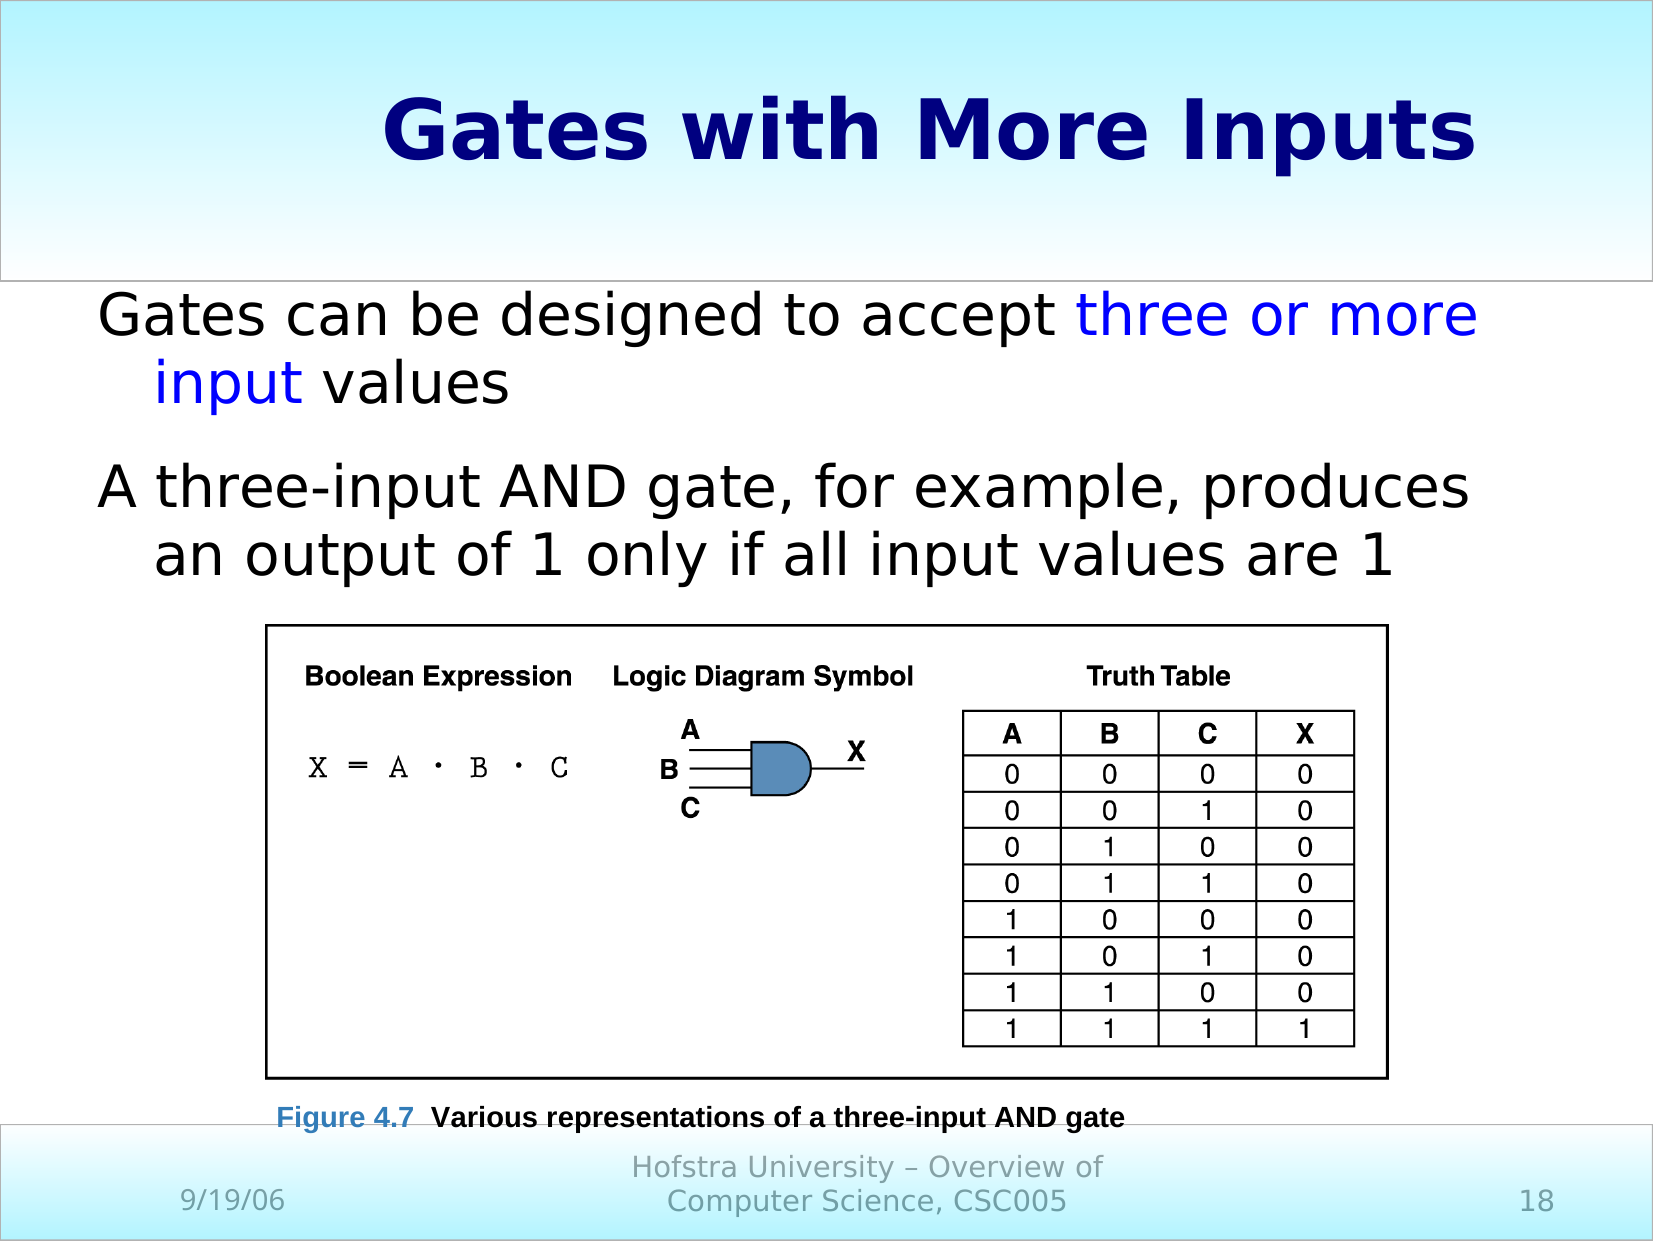

# Gates with More Inputs
Gates can be designed to accept three or more input values
A three-input AND gate, for example, produces an output of 1 only if all input values are 1
Figure 4.7 Various representations of a three-input AND gate
09/27/06
18